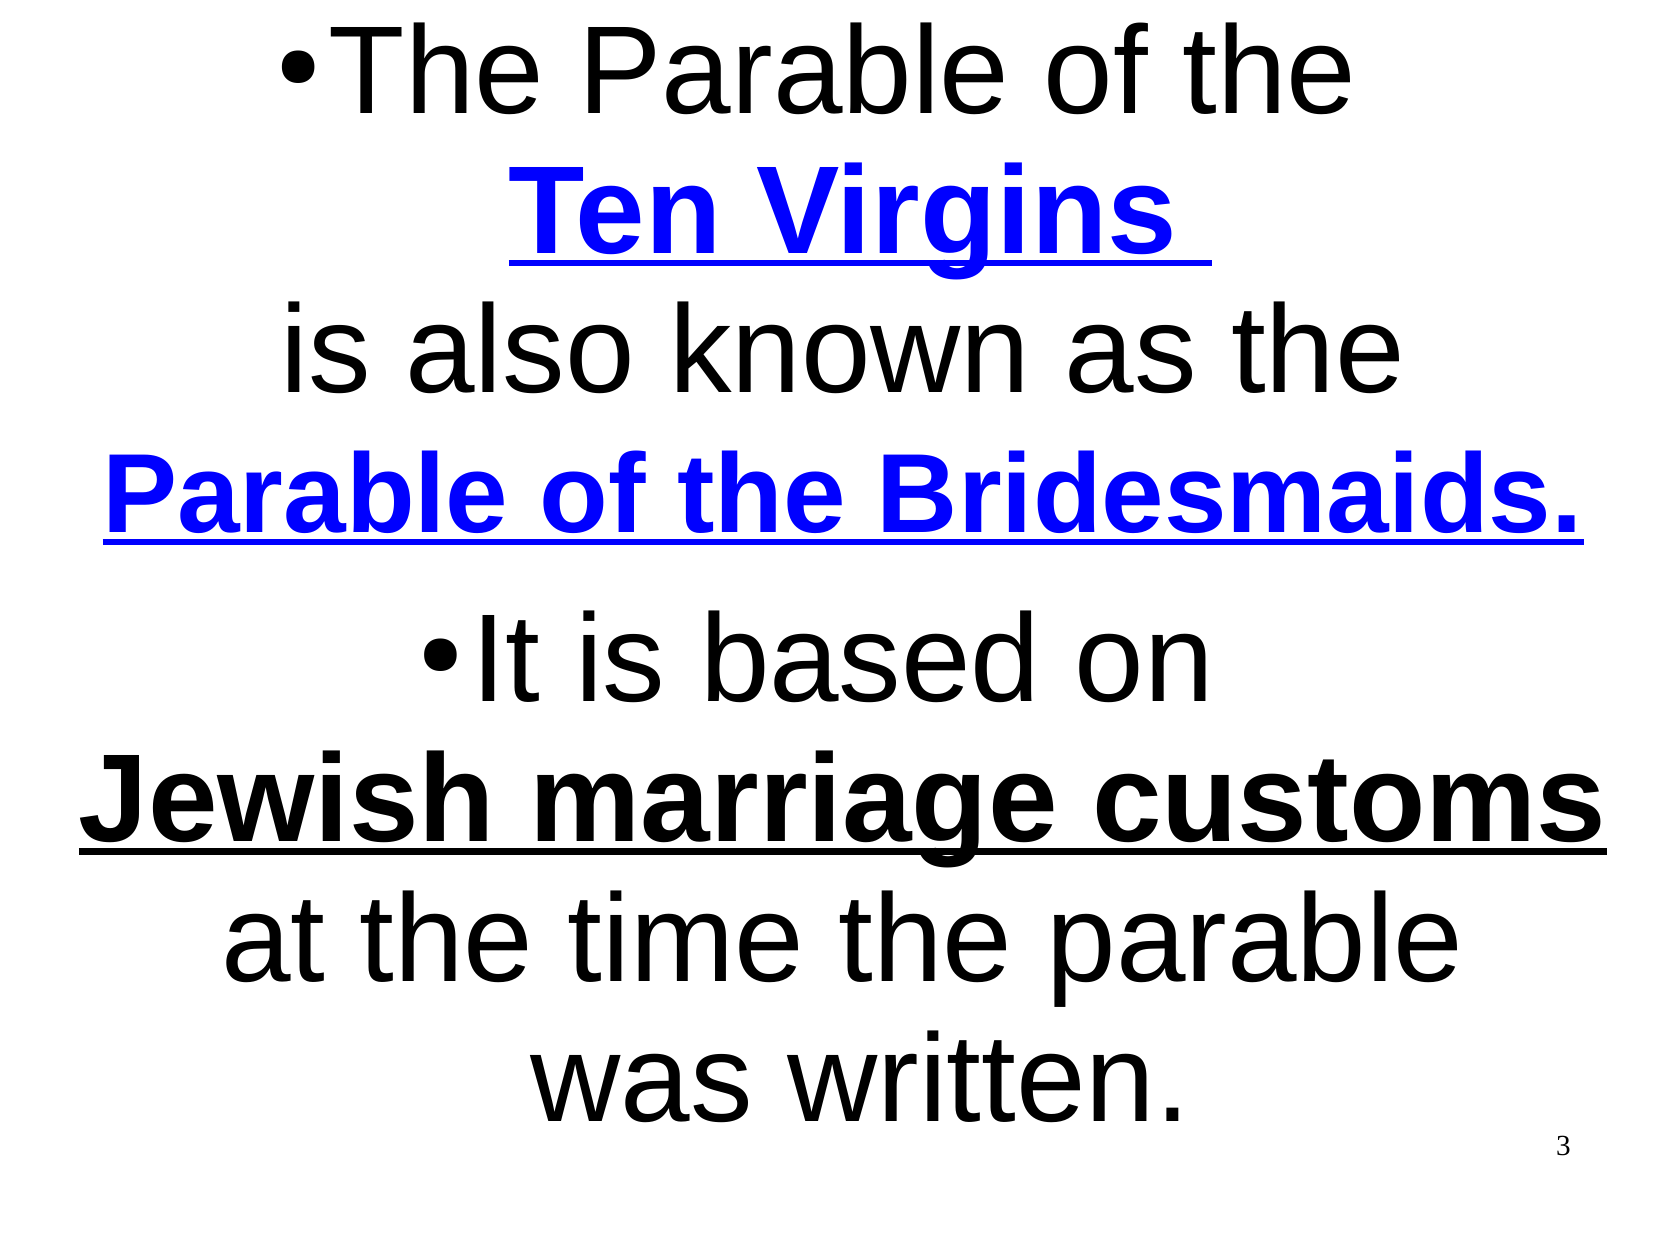

# The Parable of the Ten Virgins is also known as the Parable of the Bridesmaids.
It is based on
Jewish marriage customs
at the time the parable
was written.
3